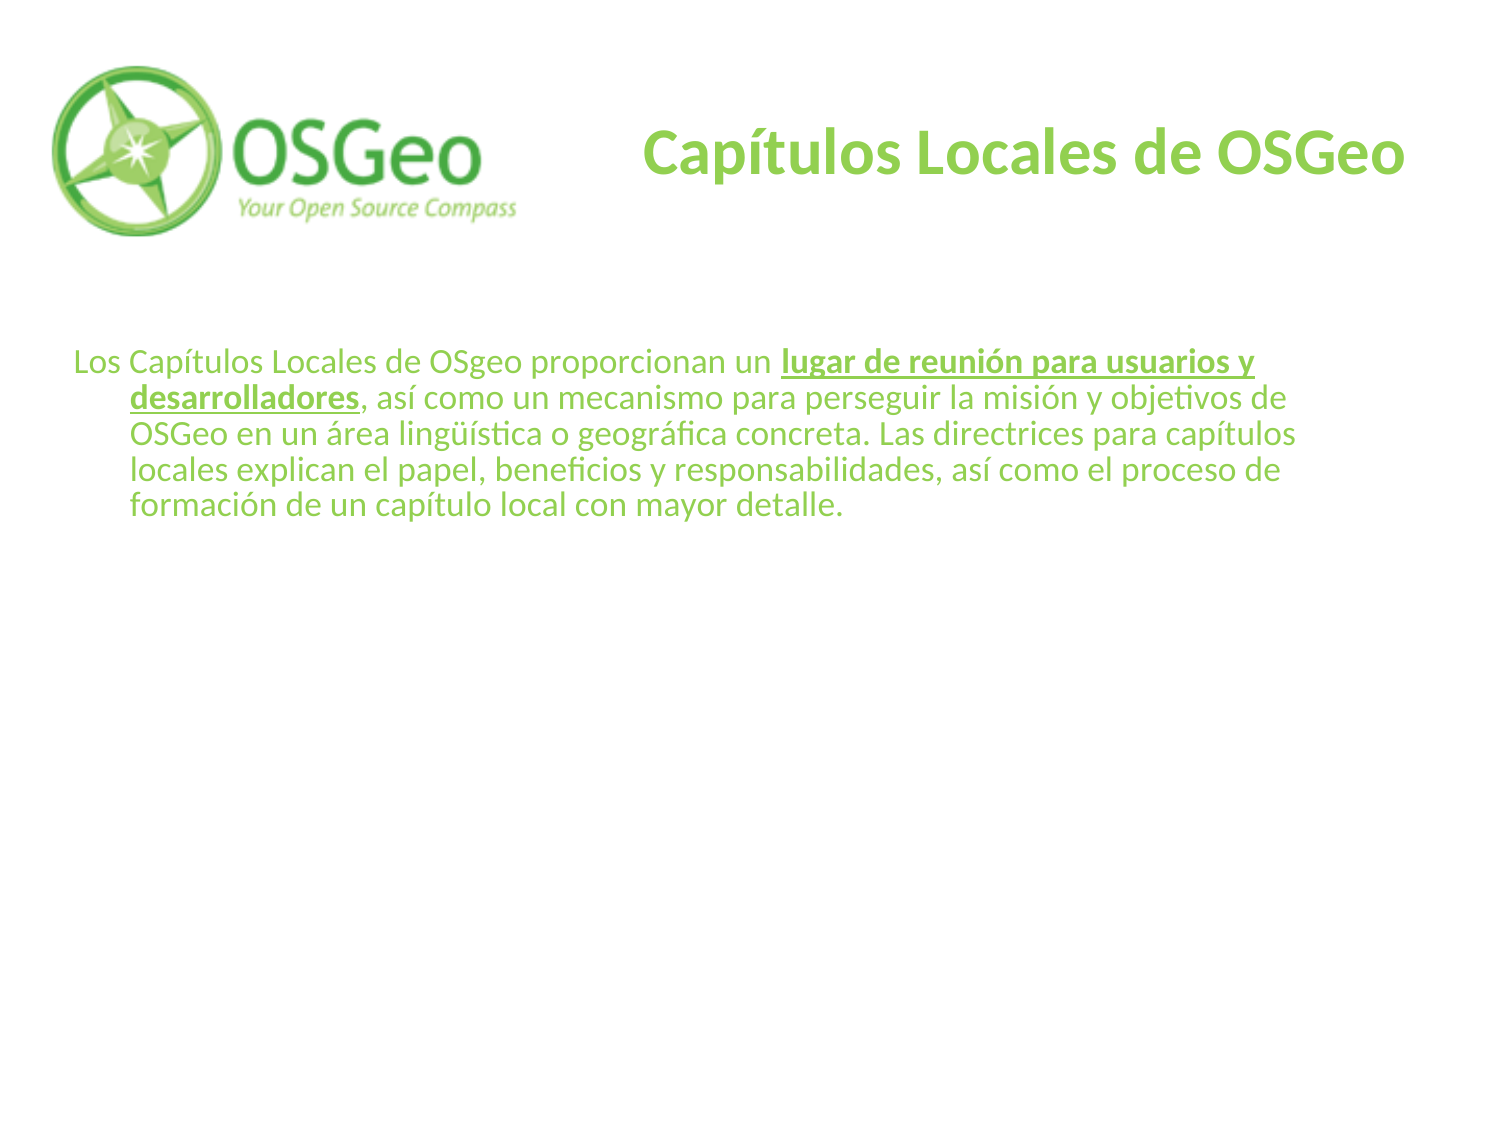

# Capítulos Locales de OSGeo
Los Capítulos Locales de OSgeo proporcionan un lugar de reunión para usuarios y desarrolladores, así como un mecanismo para perseguir la misión y objetivos de OSGeo en un área lingüística o geográfica concreta. Las directrices para capítulos locales explican el papel, beneficios y responsabilidades, así como el proceso de formación de un capítulo local con mayor detalle.